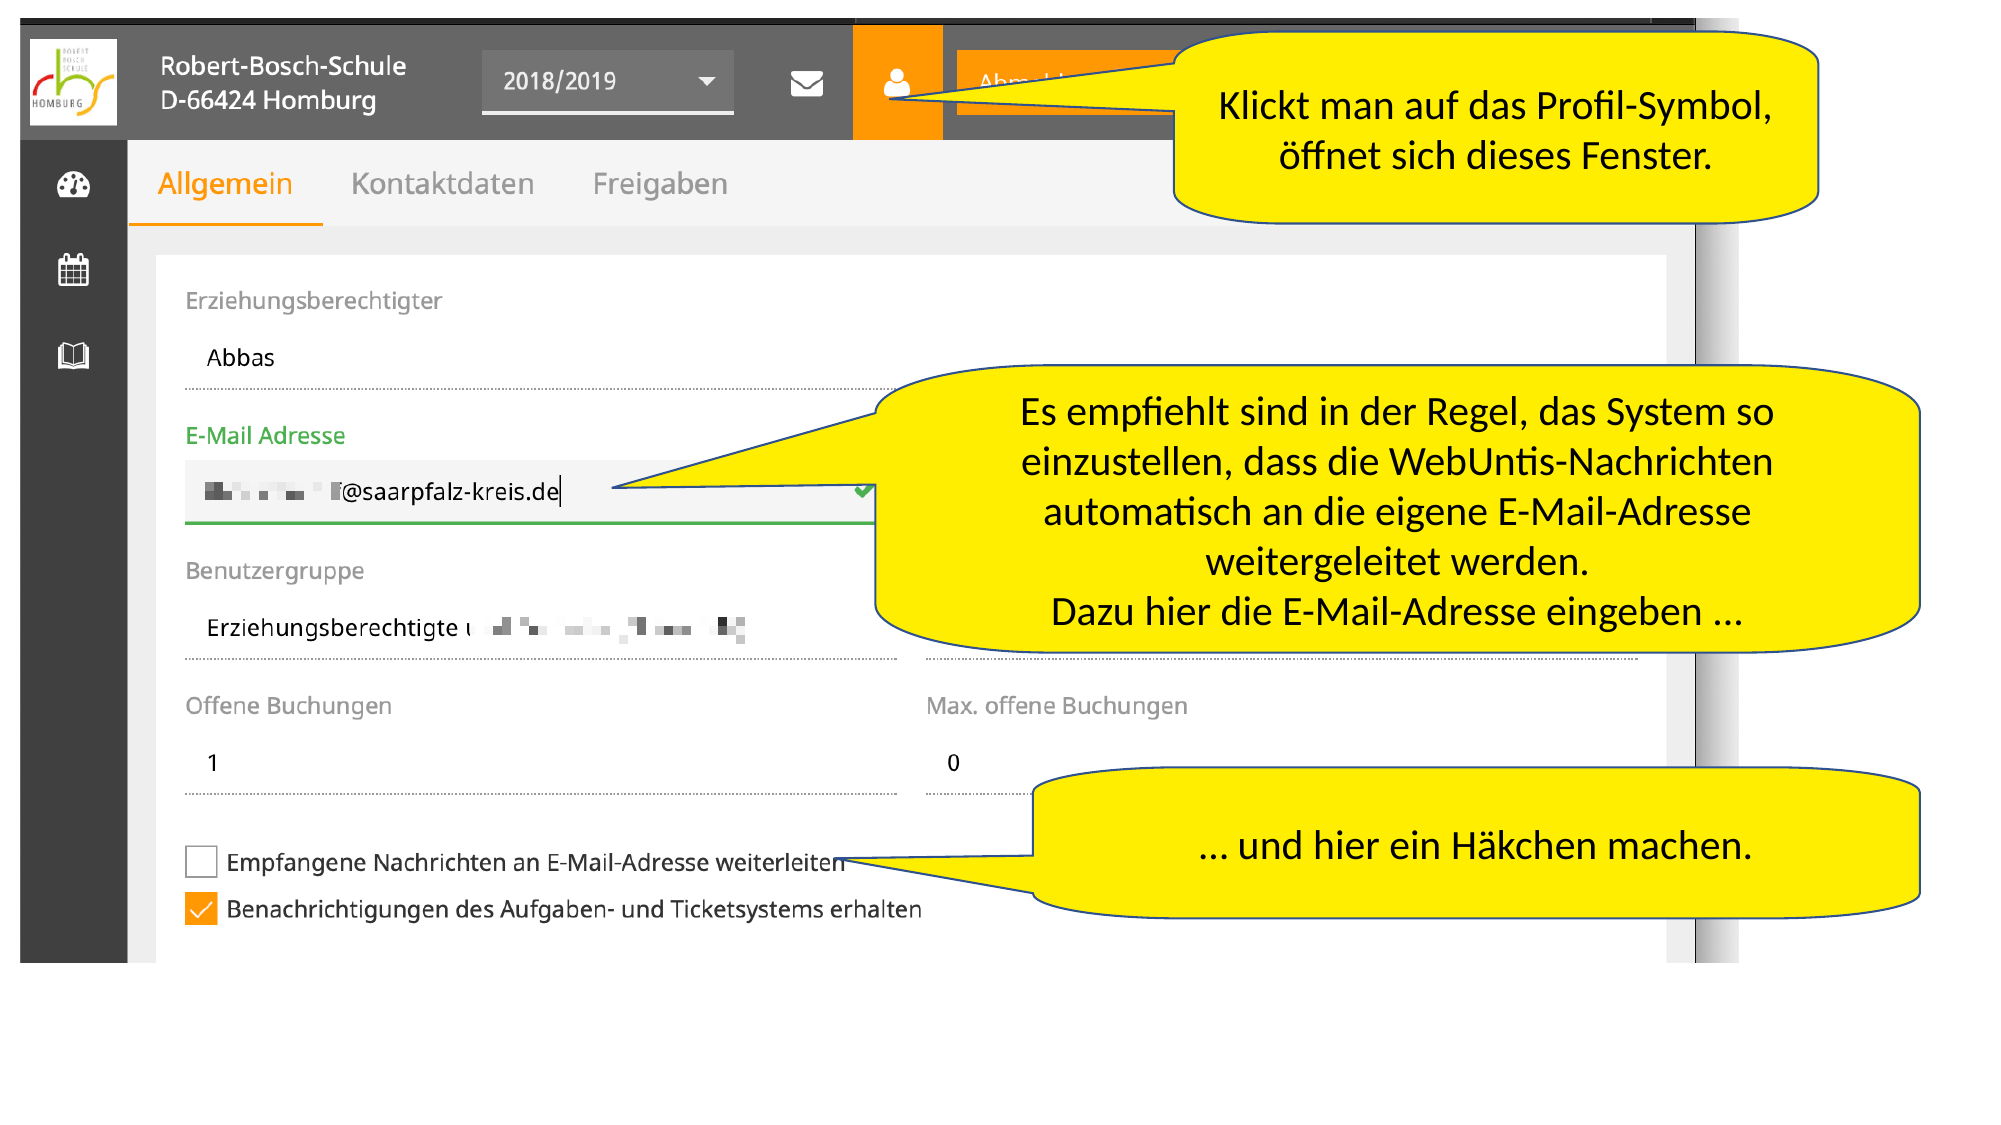

Klickt man auf das Profil-Symbol, öffnet sich dieses Fenster.
Es empfiehlt sind in der Regel, das System so einzustellen, dass die WebUntis-Nachrichten automatisch an die eigene E-Mail-Adresse weitergeleitet werden.
Dazu hier die E-Mail-Adresse eingeben ...
… und hier ein Häkchen machen.